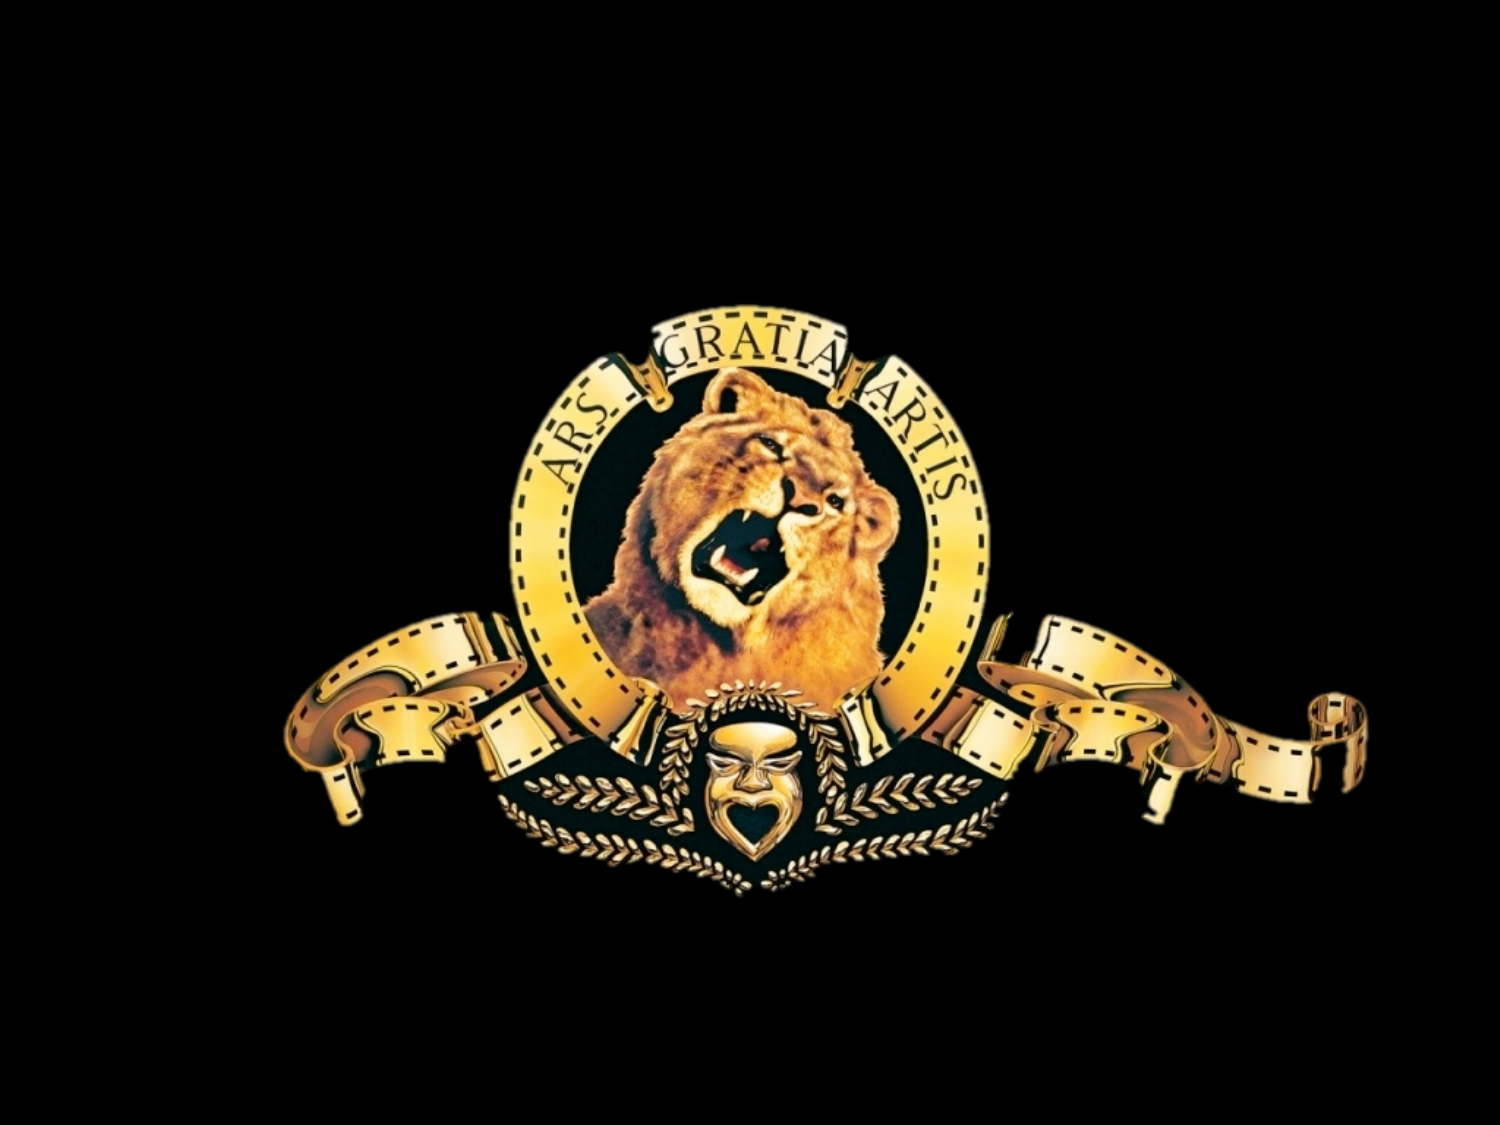

The Vasco da Gama Movement
Barcelona
7-8 Feb 2014